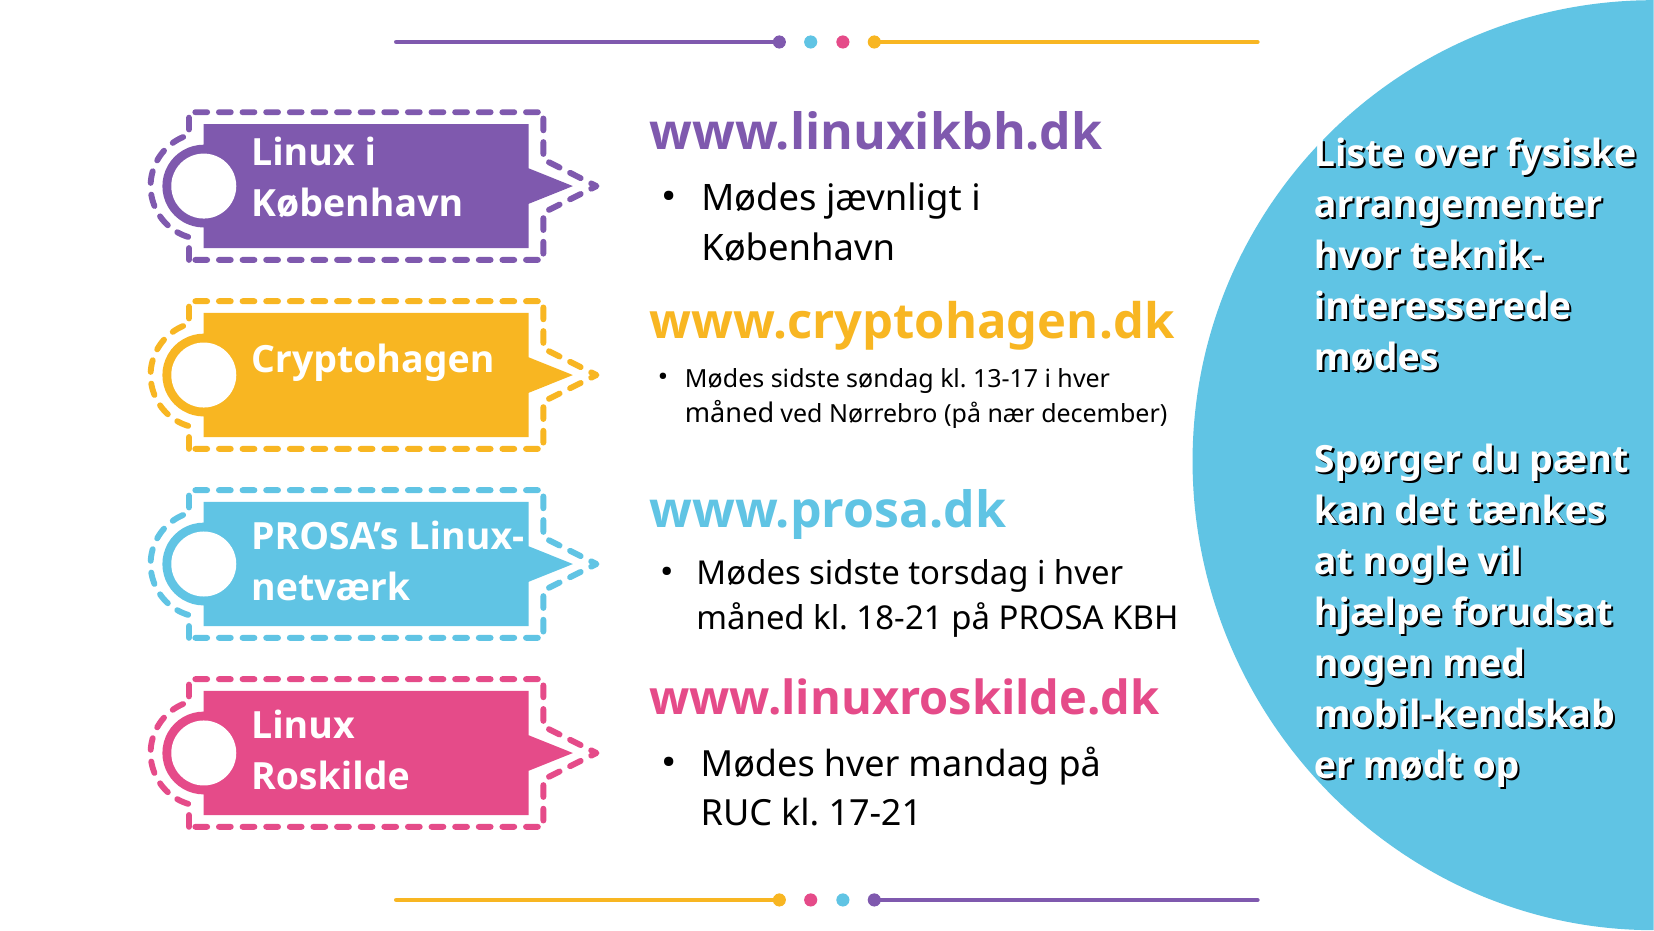

# www.linuxikbh.dk
Linux i København
Liste over fysiske arrangementer hvor teknik-interesserede mødes
Spørger du pænt kan det tænkes at nogle vil hjælpe forudsat nogen med mobil-kendskab er mødt op
Mødes jævnligt i København
www.cryptohagen.dk
Cryptohagen
Mødes sidste søndag kl. 13-17 i hver måned ved Nørrebro (på nær december)
www.prosa.dk
PROSA’s Linux-netværk
Mødes sidste torsdag i hver måned kl. 18-21 på PROSA KBH
www.linuxroskilde.dk
Linux Roskilde
Mødes hver mandag på RUC kl. 17-21